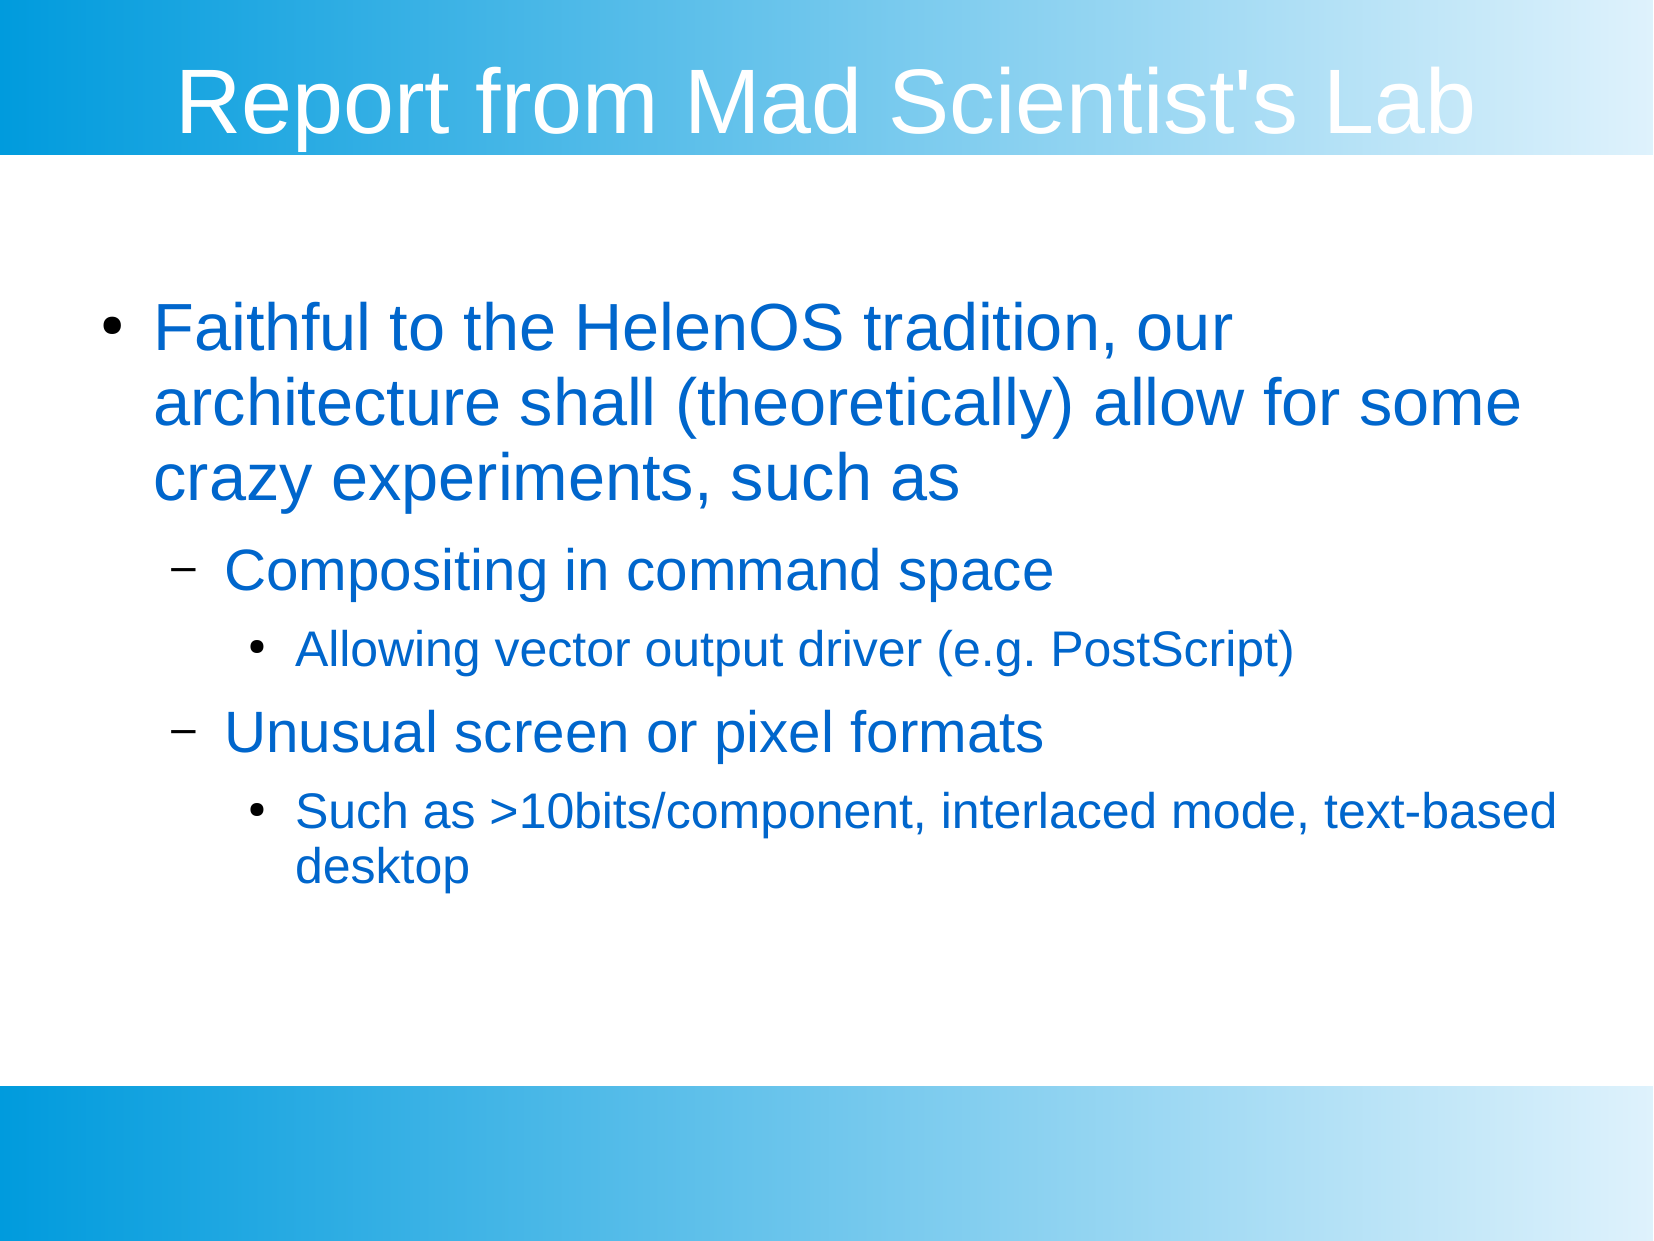

# Report from Mad Scientist's Lab
Faithful to the HelenOS tradition, our architecture shall (theoretically) allow for some crazy experiments, such as
Compositing in command space
Allowing vector output driver (e.g. PostScript)
Unusual screen or pixel formats
Such as >10bits/component, interlaced mode, text-based desktop